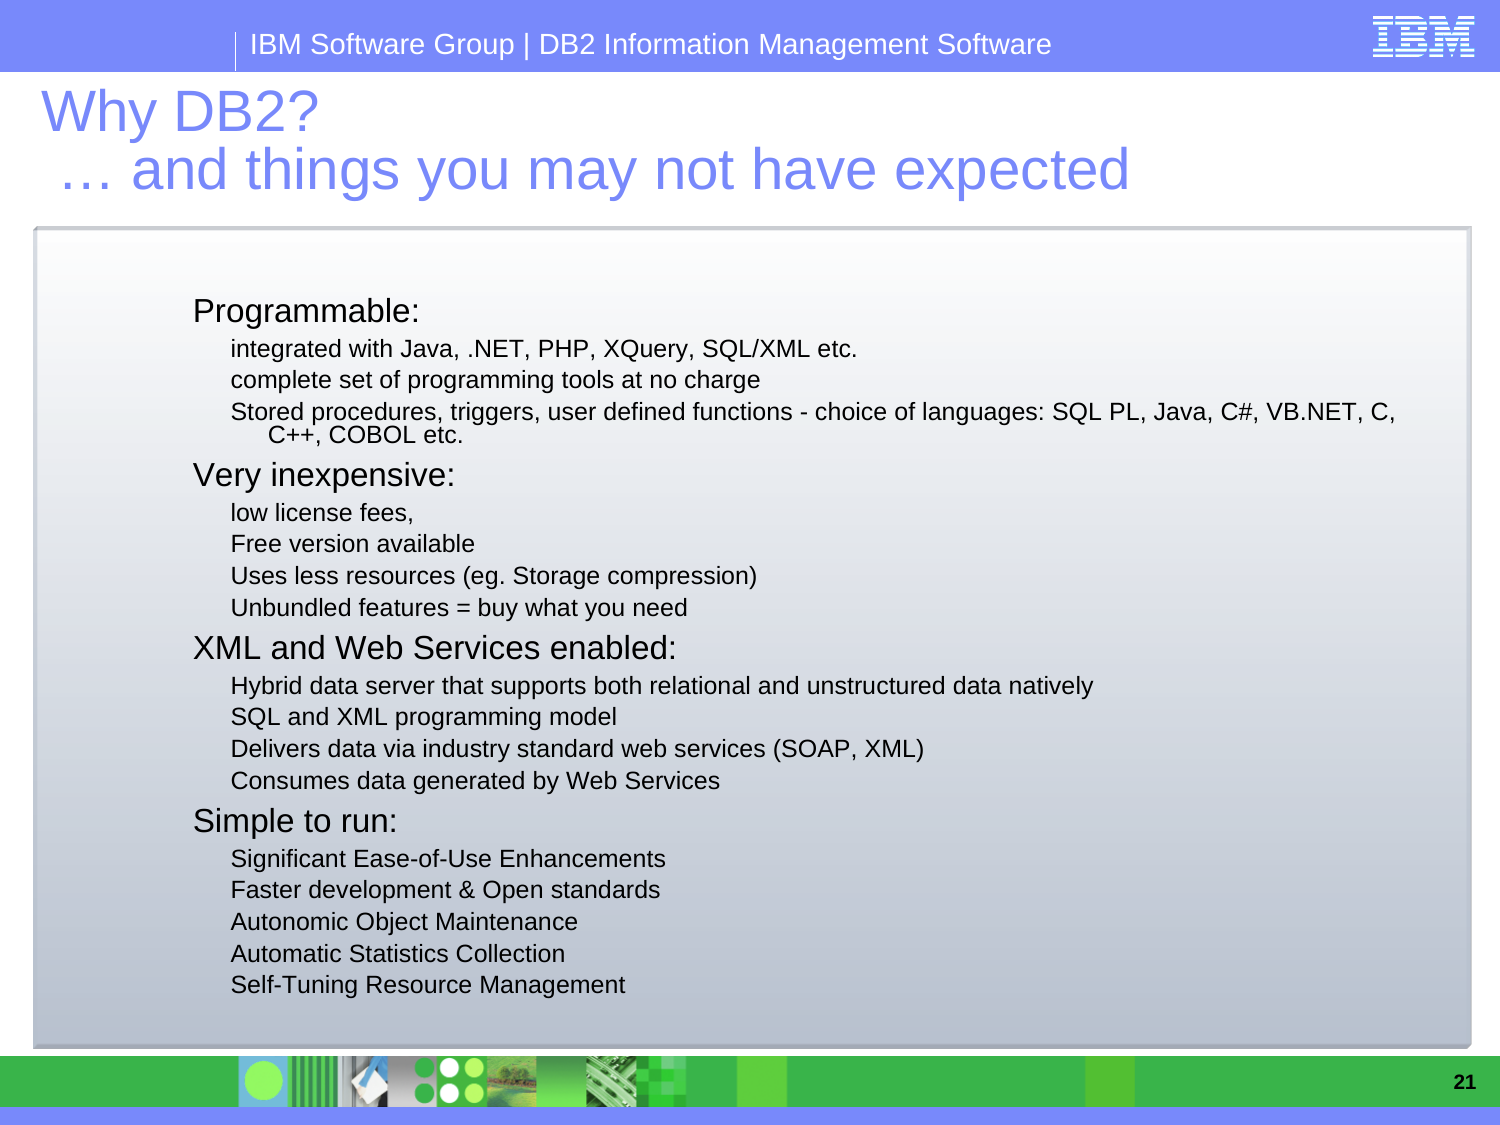

# Why DB2? … and things you may not have expected
Programmable:
integrated with Java, .NET, PHP, XQuery, SQL/XML etc.
complete set of programming tools at no charge
Stored procedures, triggers, user defined functions - choice of languages: SQL PL, Java, C#, VB.NET, C, C++, COBOL etc.
Very inexpensive:
low license fees,
Free version available
Uses less resources (eg. Storage compression)
Unbundled features = buy what you need
XML and Web Services enabled:
Hybrid data server that supports both relational and unstructured data natively
SQL and XML programming model
Delivers data via industry standard web services (SOAP, XML)
Consumes data generated by Web Services
Simple to run:
Significant Ease-of-Use Enhancements
Faster development & Open standards
Autonomic Object Maintenance
Automatic Statistics Collection
Self-Tuning Resource Management
21